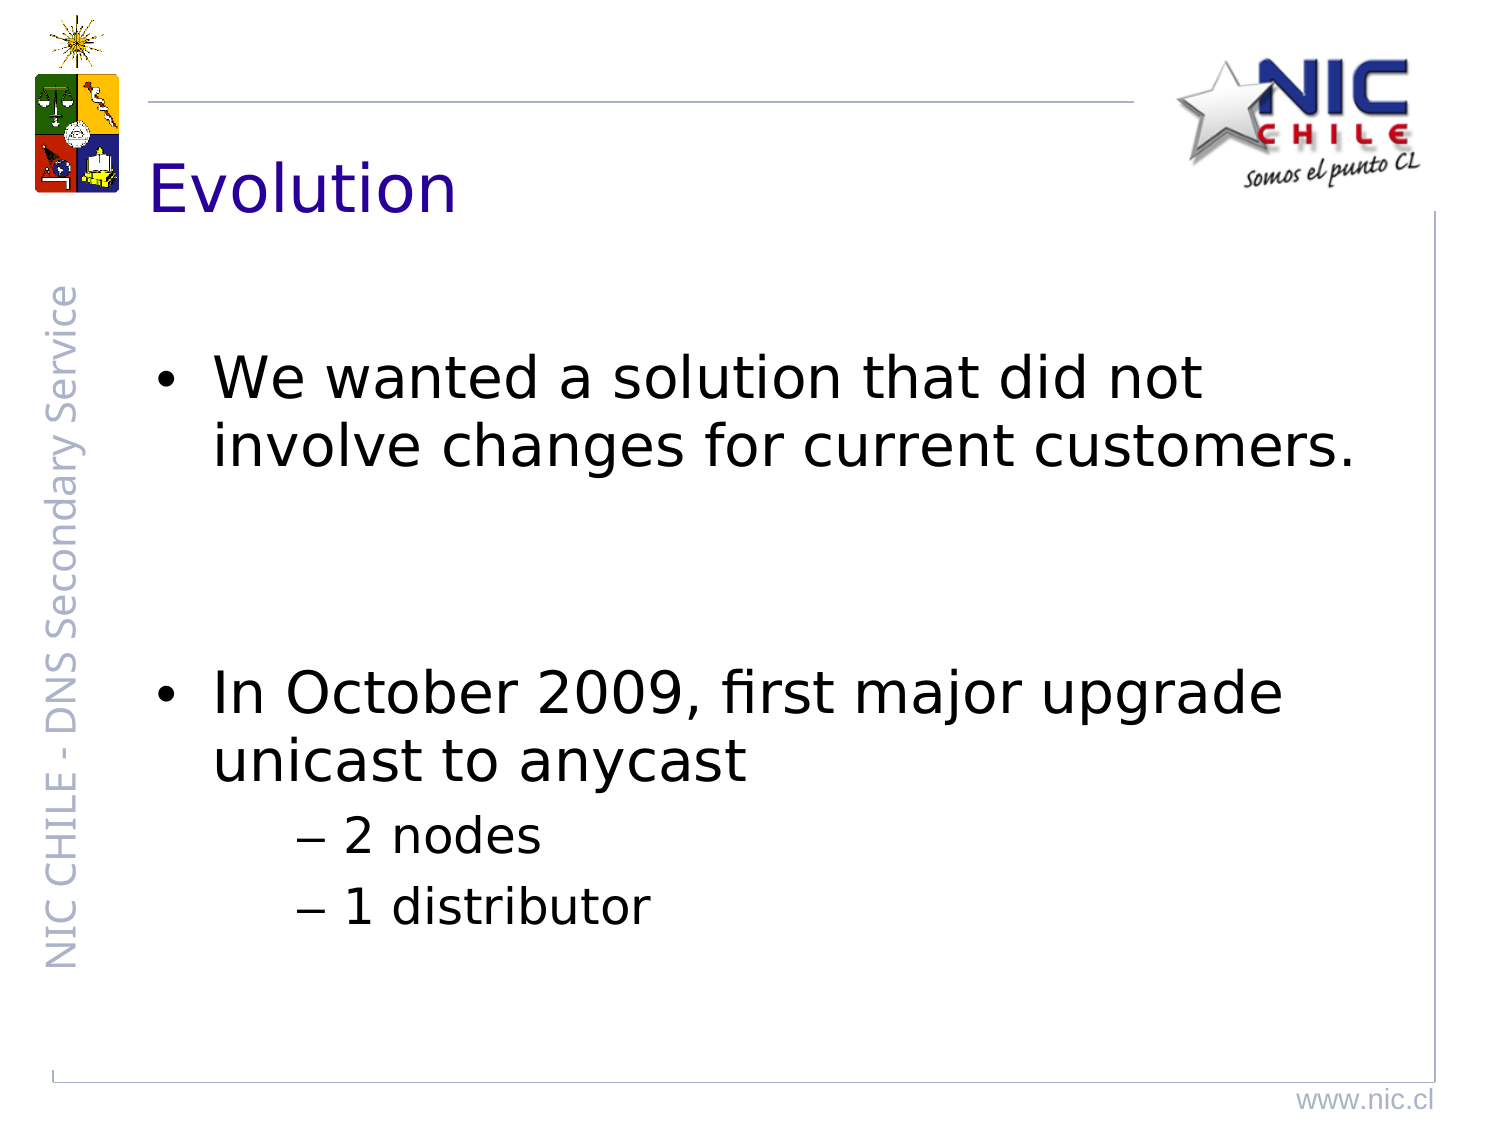

# Evolution
We wanted a solution that did not involve changes for current customers.
In October 2009, first major upgrade
unicast to anycast
2 nodes
1 distributor